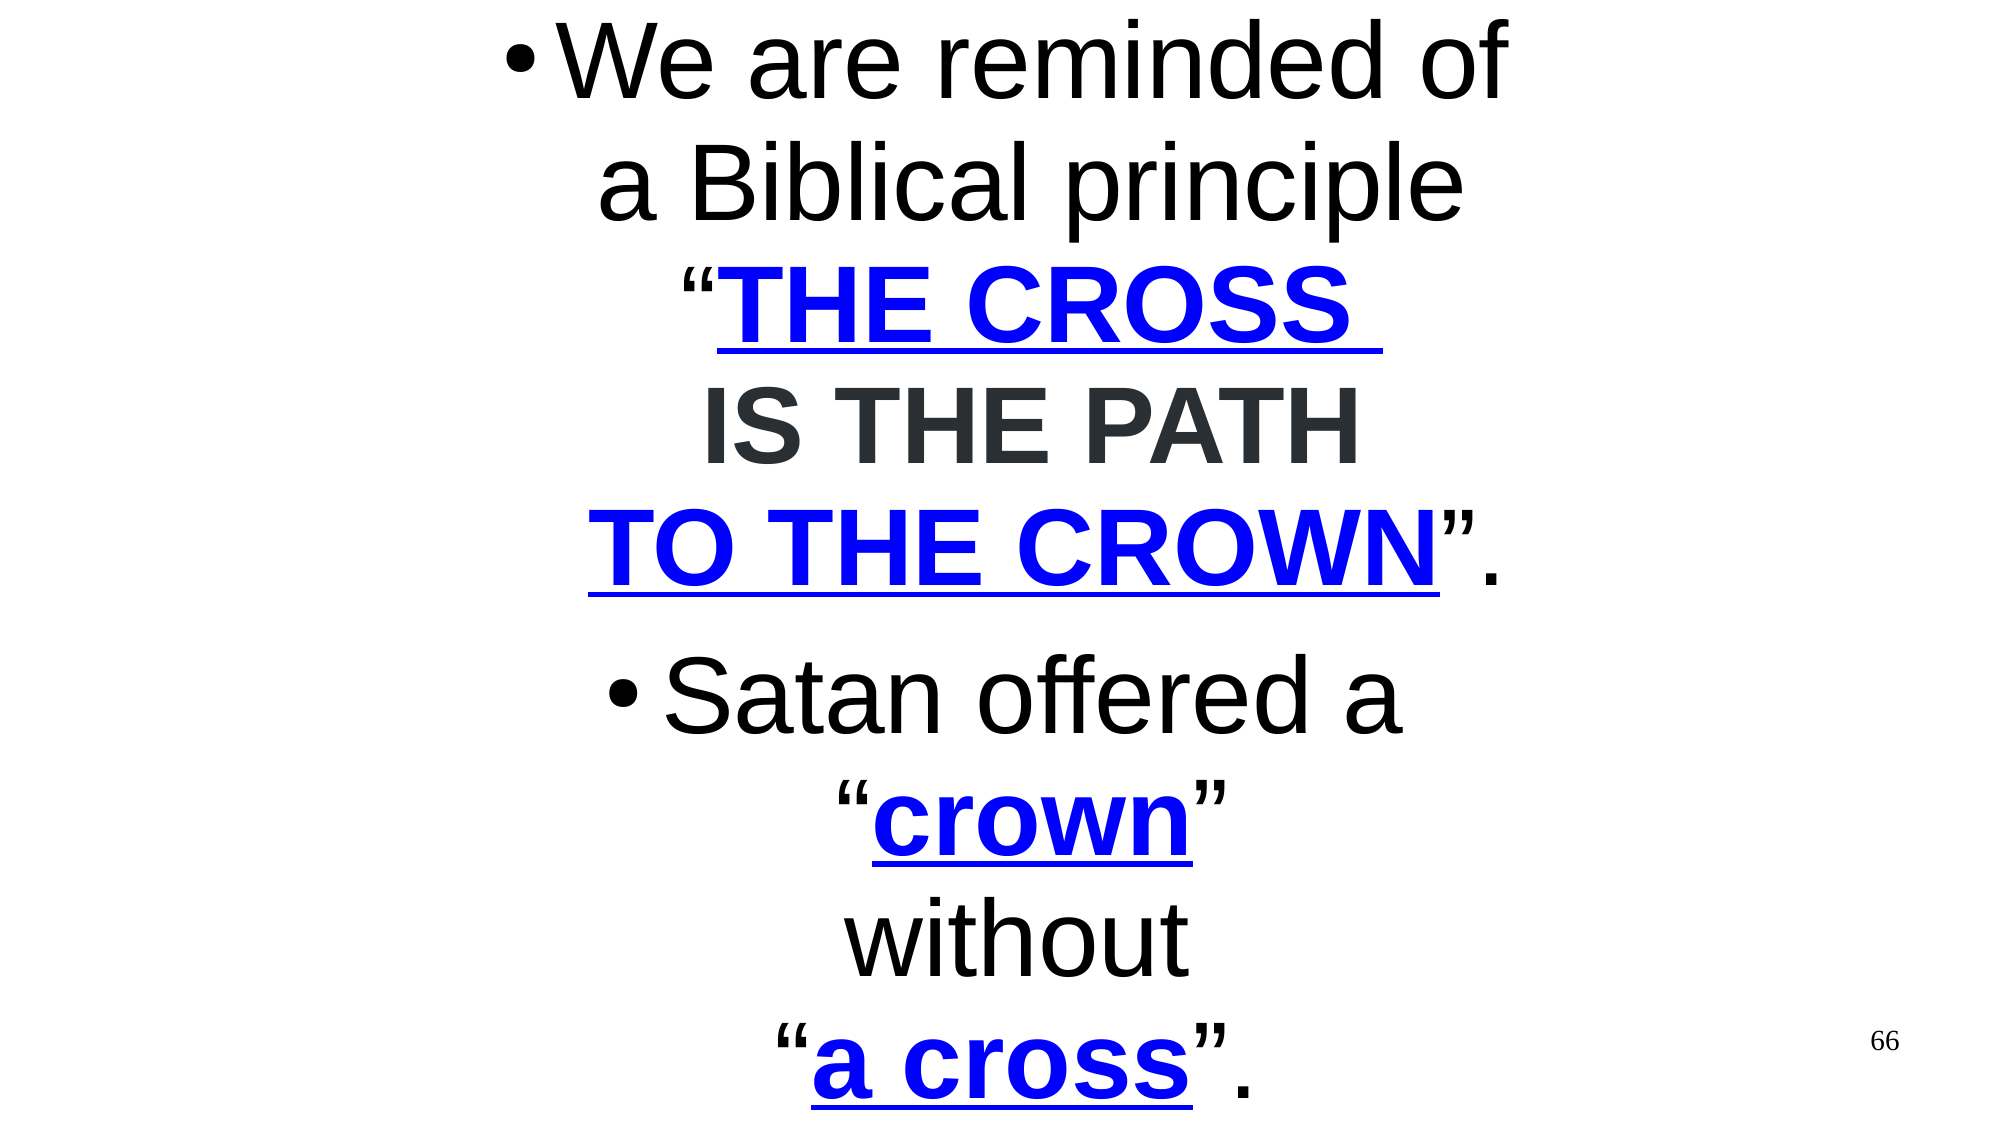

# We are reminded of a Biblical principle “THE CROSS IS THE PATH TO THE CROWN”.
Satan offered a
 “crown”
without
“a cross”.
66